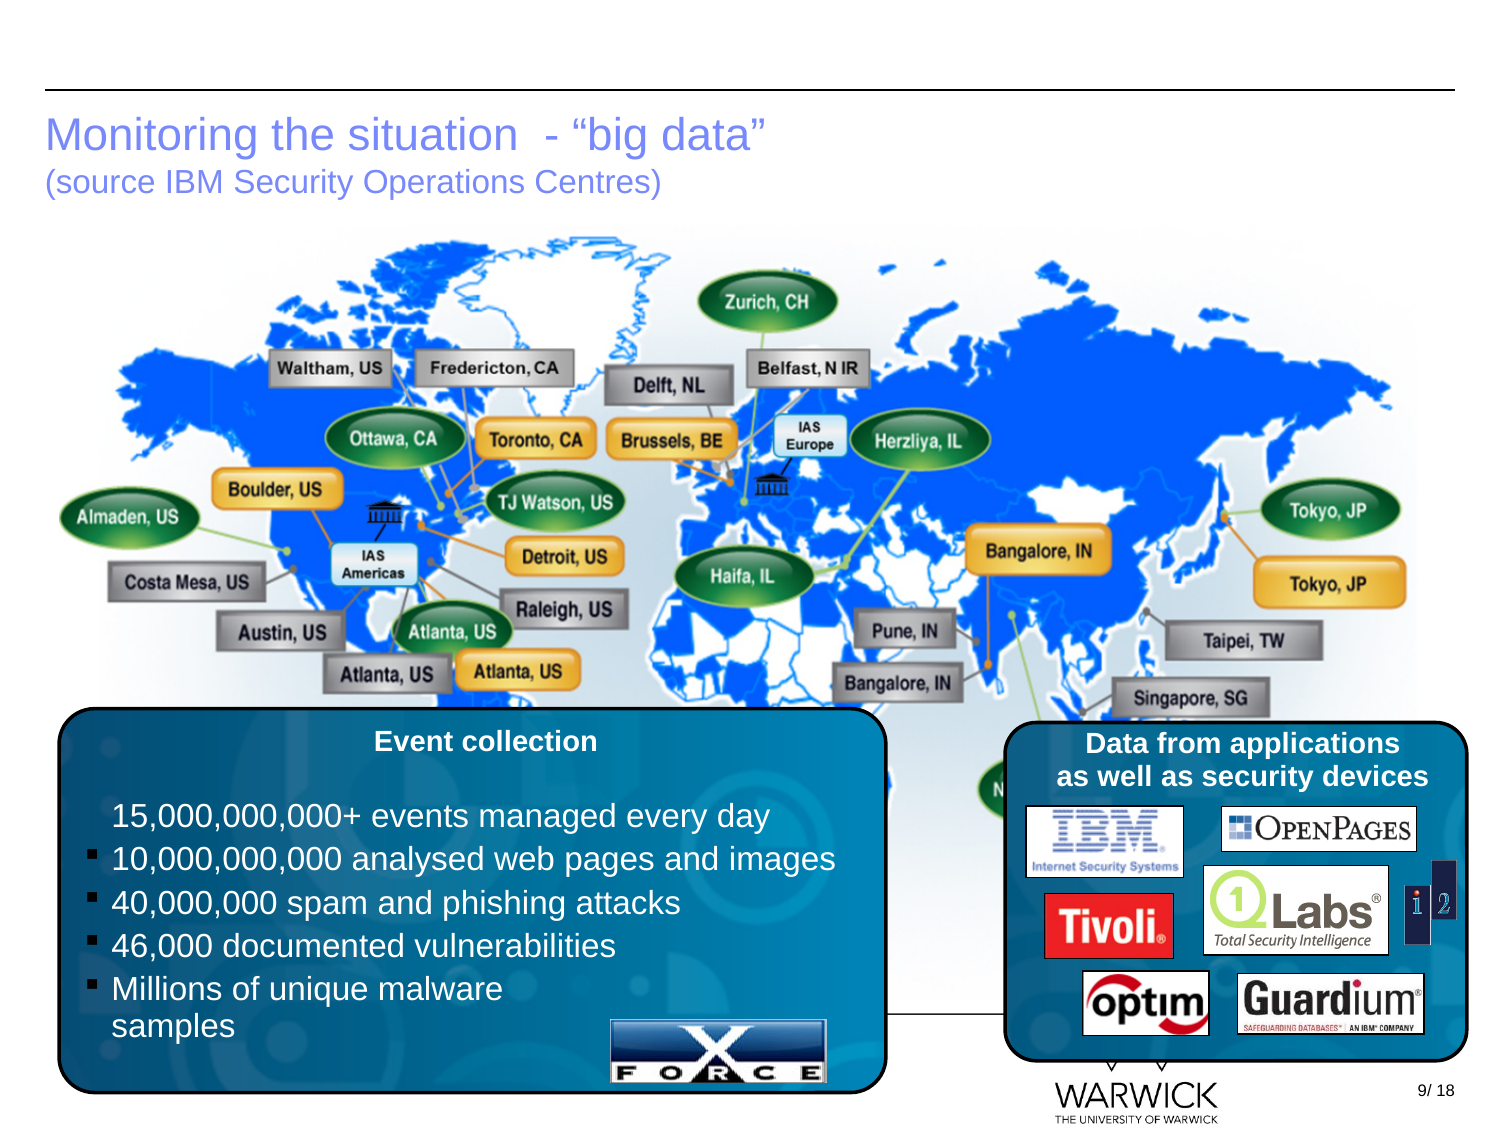

# Monitoring the situation - “big data” (source IBM Security Operations Centres)
15,000,000,000+ events managed every day
10,000,000,000 analysed web pages and images
40,000,000 spam and phishing attacks
46,000 documented vulnerabilities
Millions of unique malware
samples
Event collection
Data from applications
as well as security devices